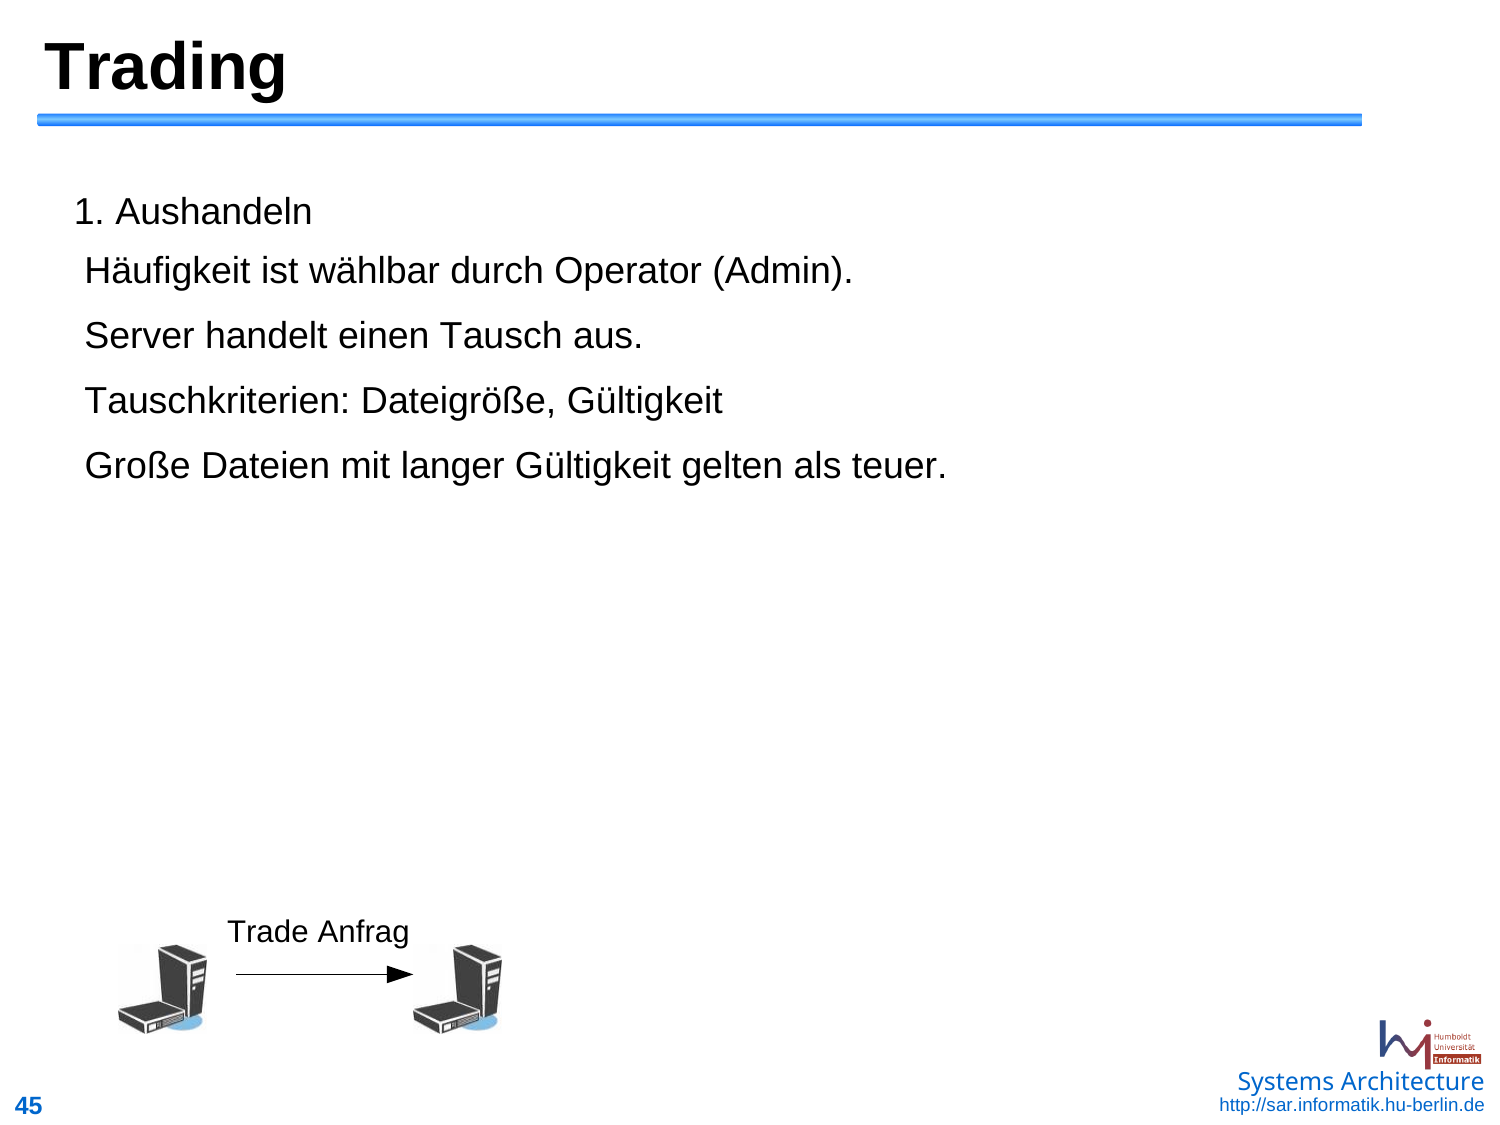

# Trading
1. Aushandeln
 Häufigkeit ist wählbar durch Operator (Admin).
 Server handelt einen Tausch aus.
 Tauschkriterien: Dateigröße, Gültigkeit
 Große Dateien mit langer Gültigkeit gelten als teuer.
Trade Anfrag